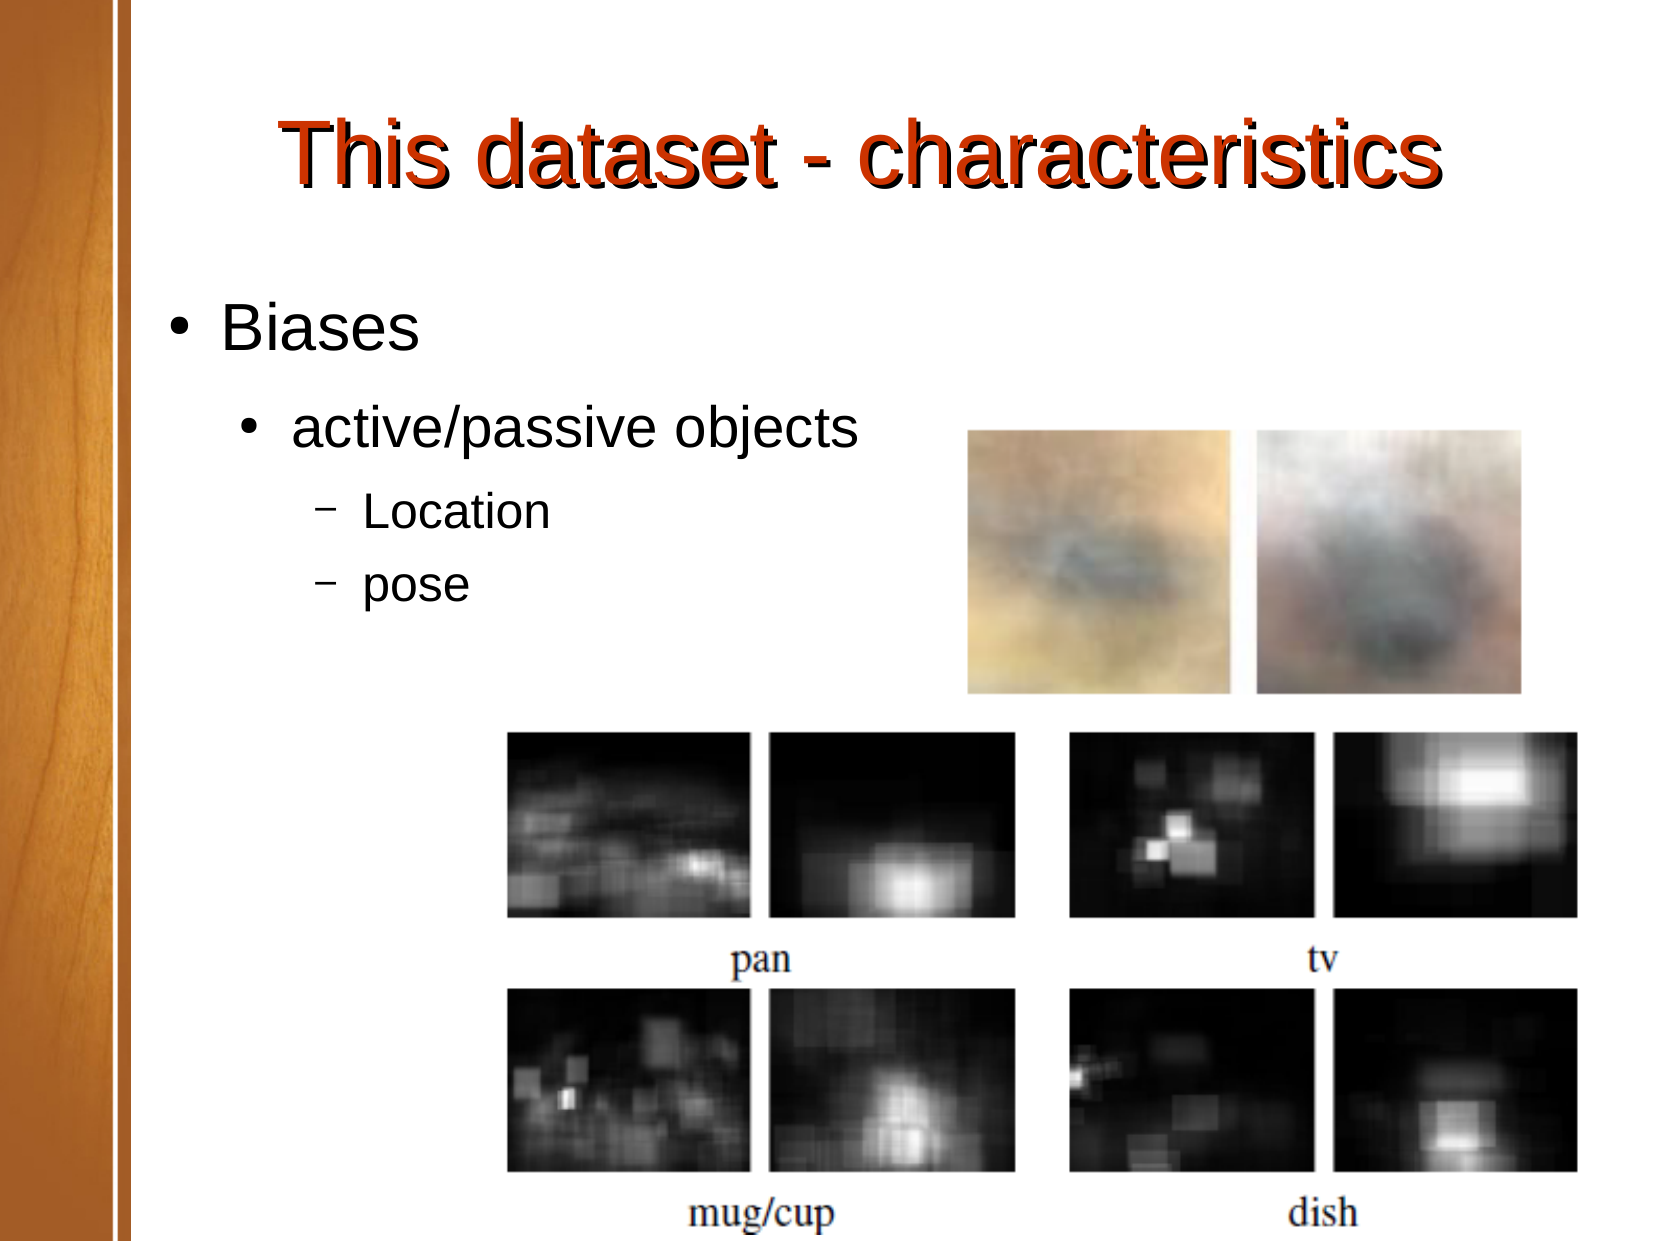

# This dataset - characteristics
Biases
active/passive objects
Location
pose